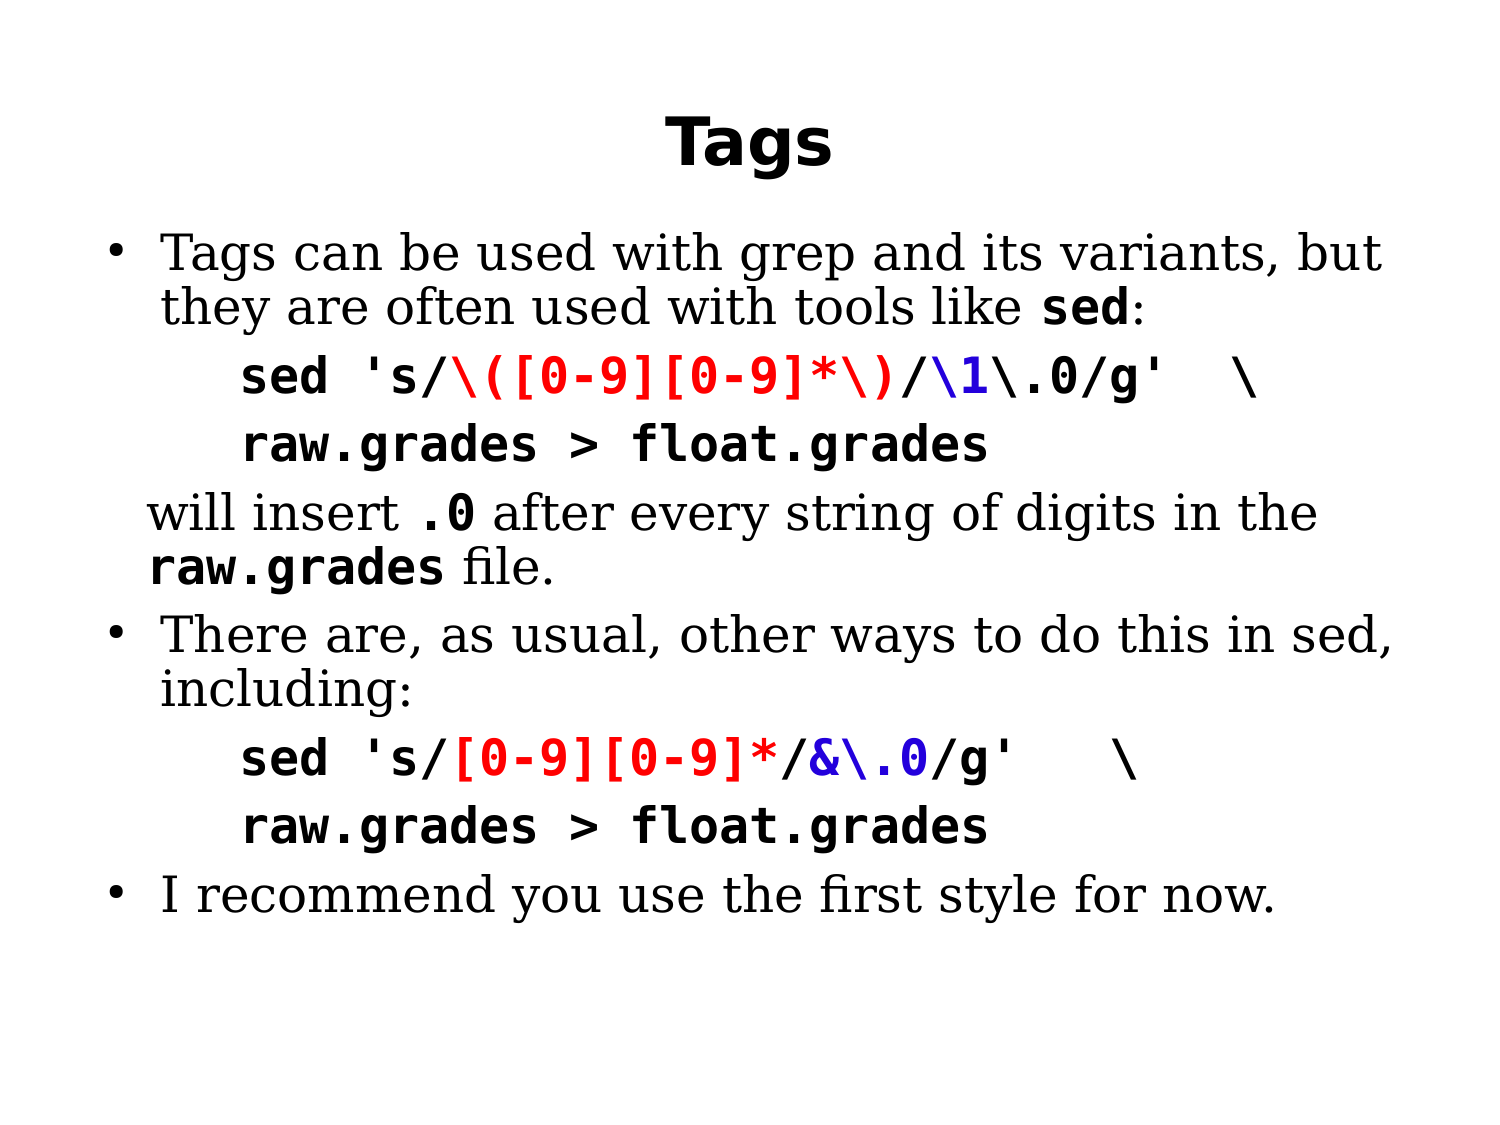

# Tags
Tags can be used with grep and its variants, but they are often used with tools like sed:
		sed 's/\([0-9][0-9]*\)/\1\.0/g' \
 raw.grades > float.grades
	will insert .0 after every string of digits in the raw.grades file.
There are, as usual, other ways to do this in sed, including:
		sed 's/[0-9][0-9]*/&\.0/g' \
 raw.grades > float.grades
I recommend you use the first style for now.